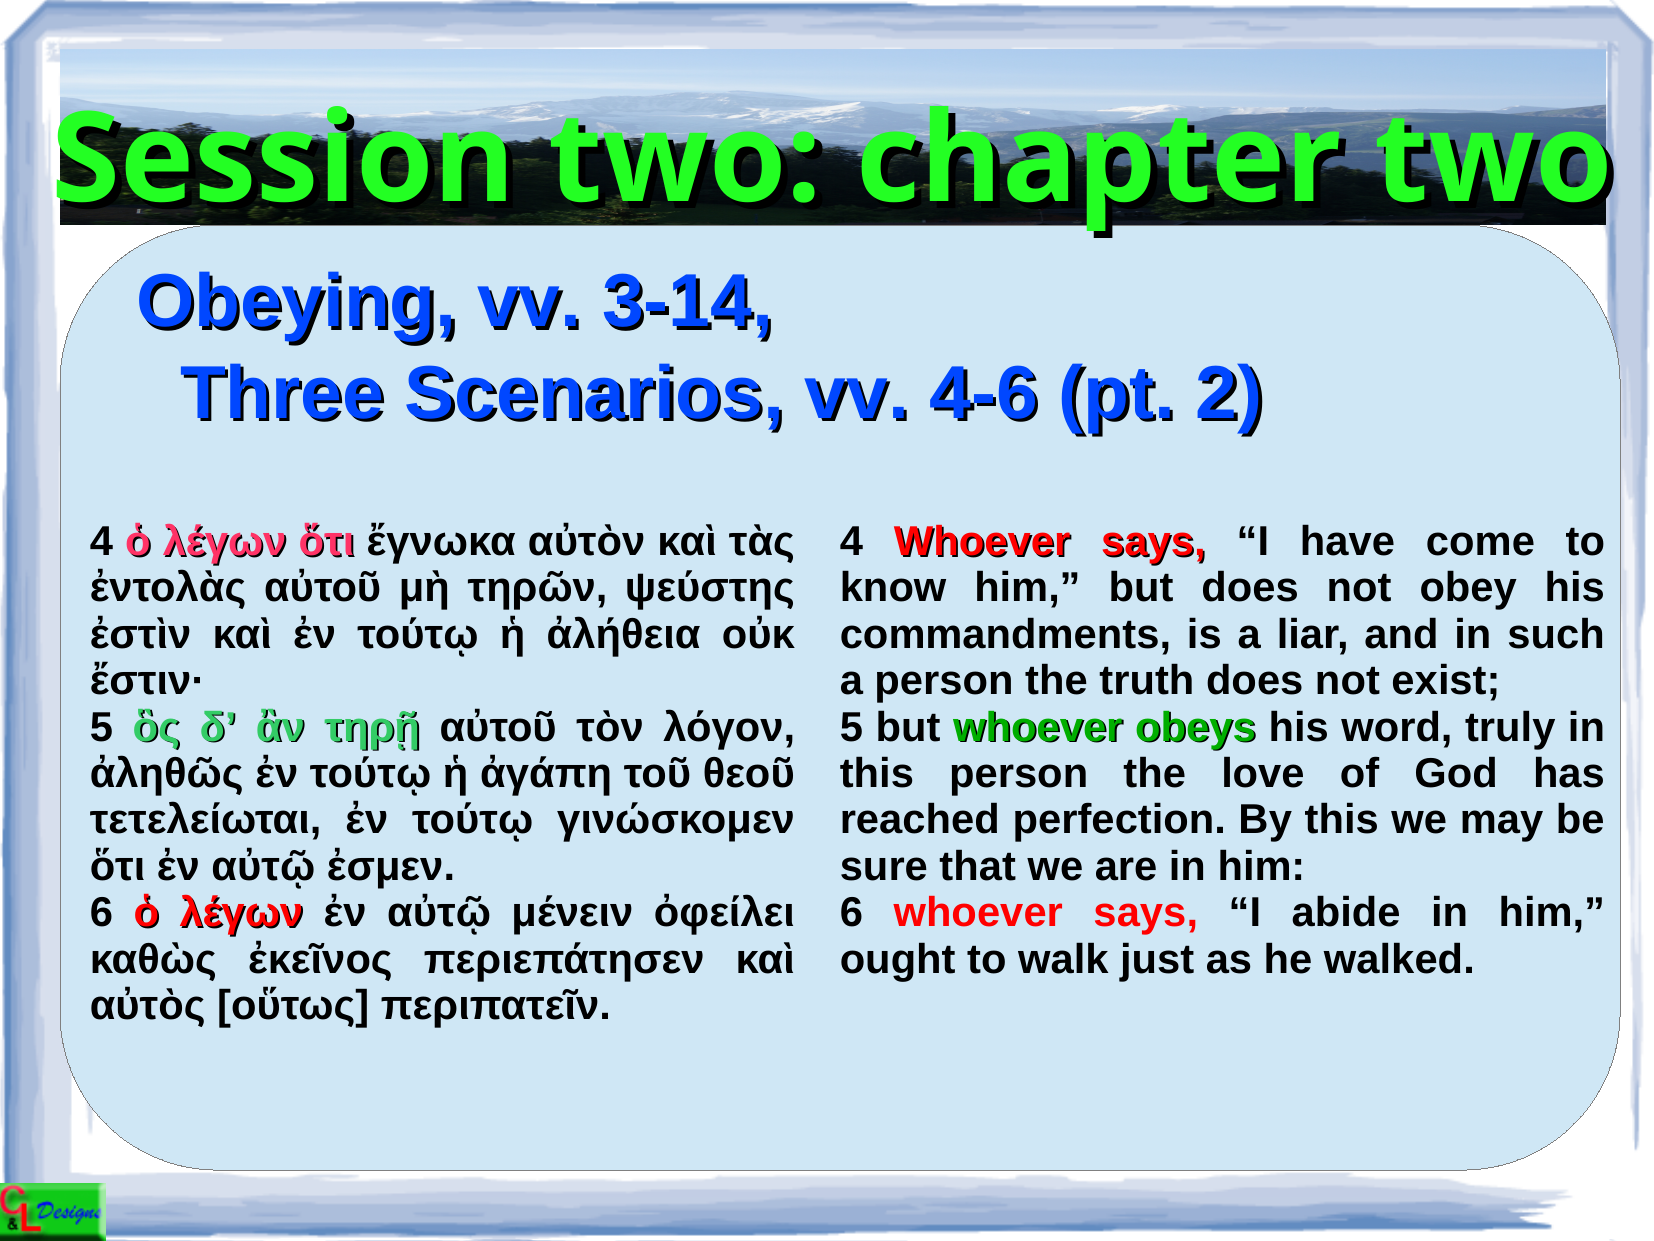

# Session two: chapter two
 Obeying, vv. 3-14,
	Three Scenarios, vv. 4-6 (pt. 2)
4 ὁ λέγων ὅτι ἔγνωκα αὐτὸν καὶ τὰς ἐντολὰς αὐτοῦ μὴ τηρῶν, ψεύστης ἐστὶν καὶ ἐν τούτῳ ἡ ἀλήθεια οὐκ ἔστιν·
5 ὃς δʼ ἂν τηρῇ αὐτοῦ τὸν λόγον, ἀληθῶς ἐν τούτῳ ἡ ἀγάπη τοῦ θεοῦ τετελείωται, ἐν τούτῳ γινώσκομεν ὅτι ἐν αὐτῷ ἐσμεν.
6 ὁ λέγων ἐν αὐτῷ μένειν ὀφείλει καθὼς ἐκεῖνος περιεπάτησεν καὶ αὐτὸς [οὕτως] περιπατεῖν.
4 Whoever says, “I have come to know him,” but does not obey his commandments, is a liar, and in such a person the truth does not exist;
5 but whoever obeys his word, truly in this person the love of God has reached perfection. By this we may be sure that we are in him:
6 whoever says, “I abide in him,” ought to walk just as he walked.